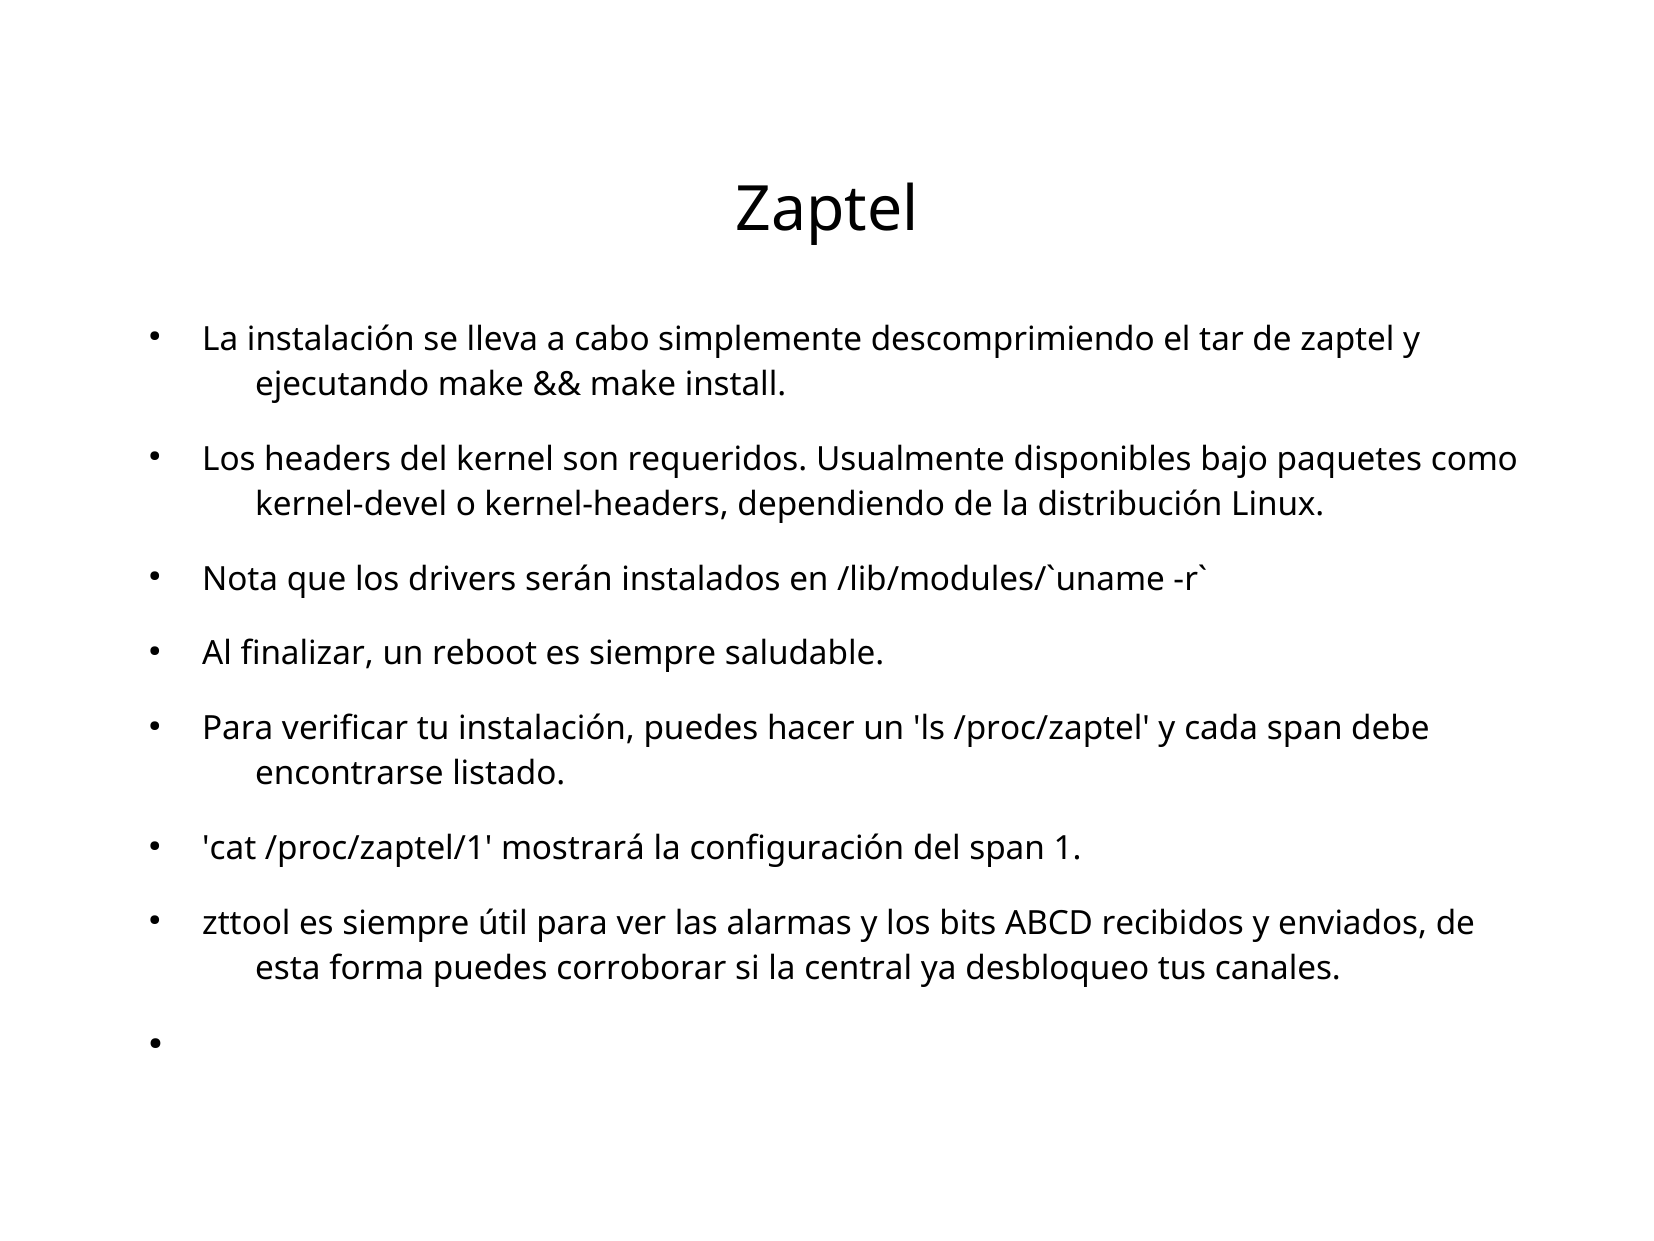

# Zaptel
La instalación se lleva a cabo simplemente descomprimiendo el tar de zaptel y ejecutando make && make install.
Los headers del kernel son requeridos. Usualmente disponibles bajo paquetes como kernel-devel o kernel-headers, dependiendo de la distribución Linux.
Nota que los drivers serán instalados en /lib/modules/`uname -r`
Al finalizar, un reboot es siempre saludable.
Para verificar tu instalación, puedes hacer un 'ls /proc/zaptel' y cada span debe encontrarse listado.
'cat /proc/zaptel/1' mostrará la configuración del span 1.
zttool es siempre útil para ver las alarmas y los bits ABCD recibidos y enviados, de esta forma puedes corroborar si la central ya desbloqueo tus canales.